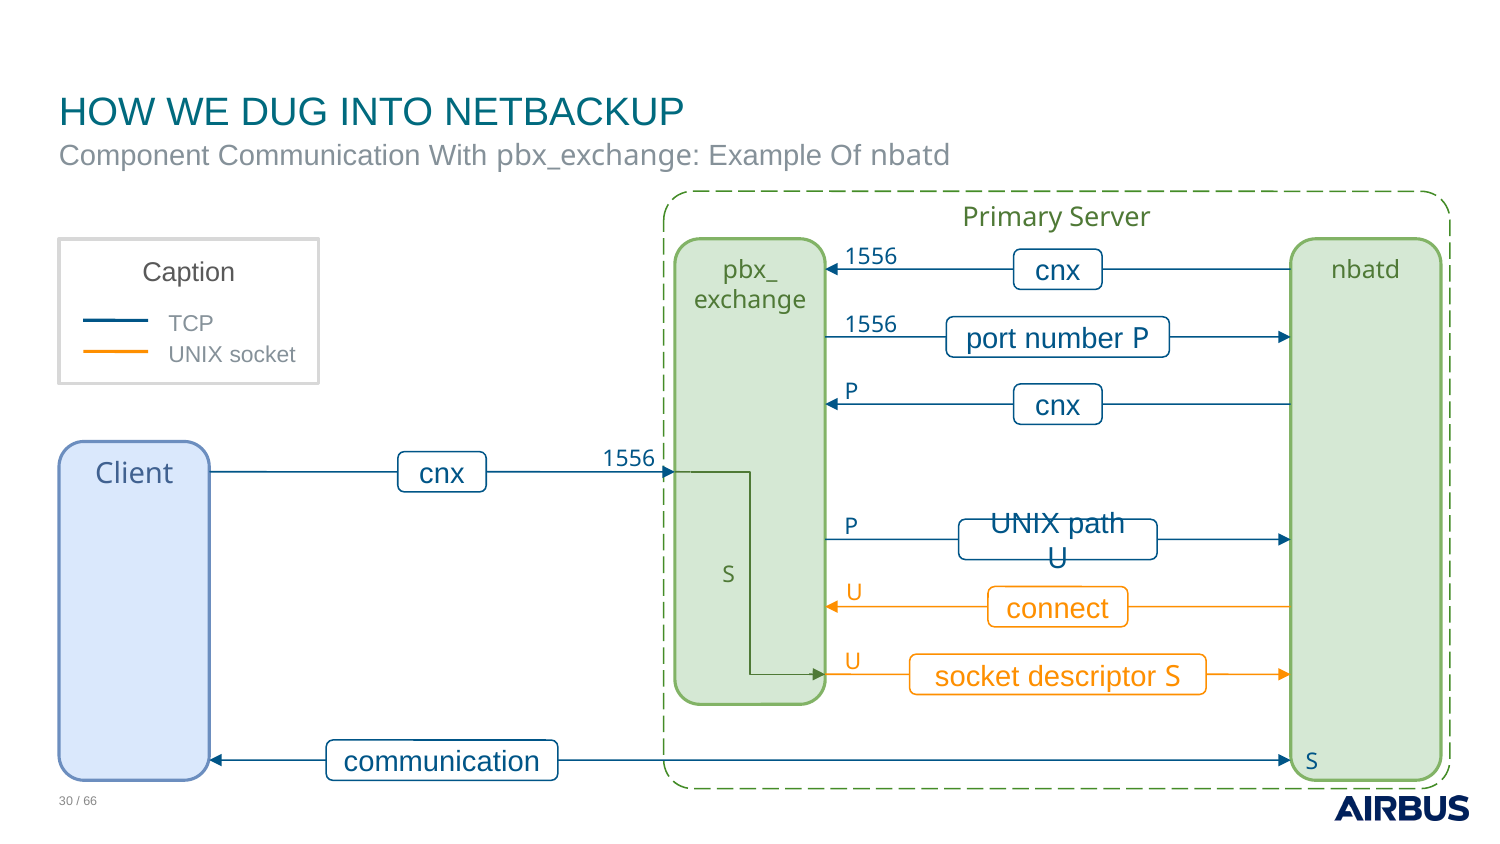

# HOW WE DUG INTO NETBACKUP Component Communication With pbx_exchange: Example Of nbatd
Primary Server
pbx_
exchange
nbatd
Caption
TCP
UNIX socket
1556
cnx
1556
port number P
P
cnx
Client
1556
cnx
S
P
UNIX path U
U
connect
U
socket descriptor S
communication
S